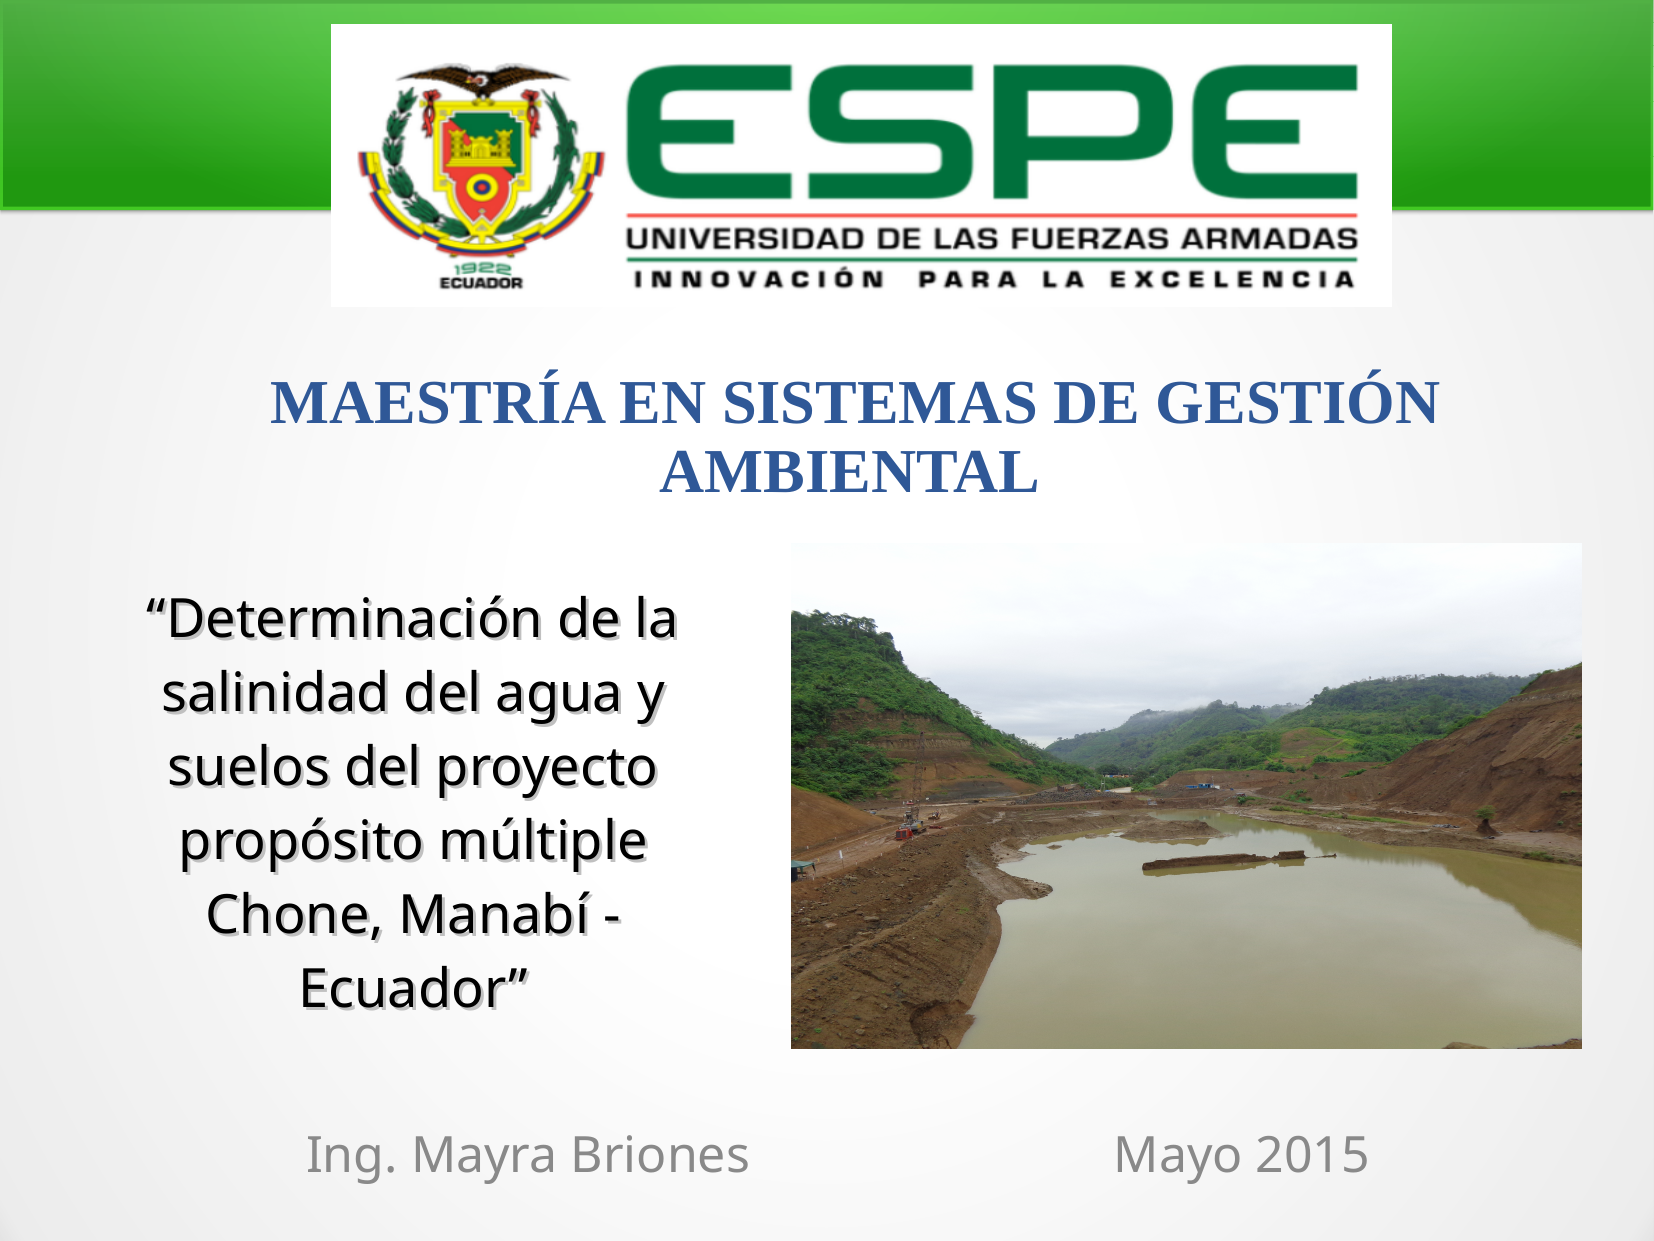

# MAESTRÍA EN SISTEMAS DE GESTIÓN AMBIENTAL
“Determinación de la salinidad del agua y suelos del proyecto propósito múltiple Chone, Manabí - Ecuador”
Ing. Mayra Briones Mayo 2015